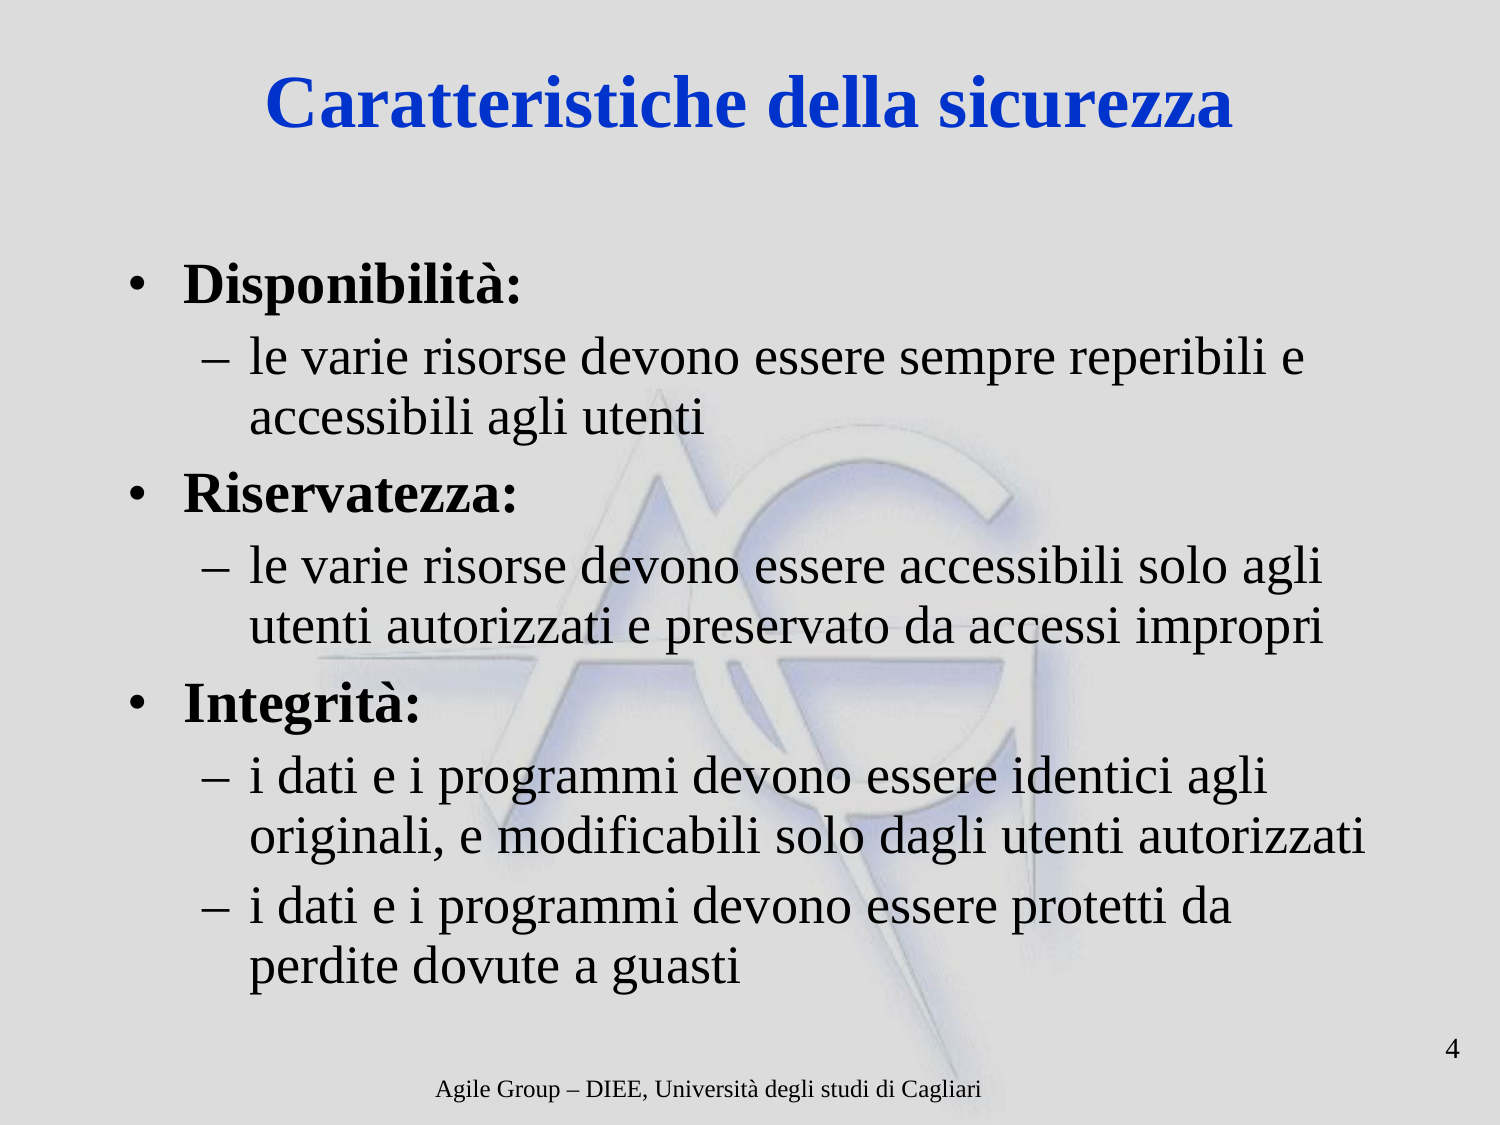

# Caratteristiche della sicurezza
Disponibilità:
le varie risorse devono essere sempre reperibili e accessibili agli utenti
Riservatezza:
le varie risorse devono essere accessibili solo agli utenti autorizzati e preservato da accessi impropri
Integrità:
i dati e i programmi devono essere identici agli originali, e modificabili solo dagli utenti autorizzati
i dati e i programmi devono essere protetti da perdite dovute a guasti
4